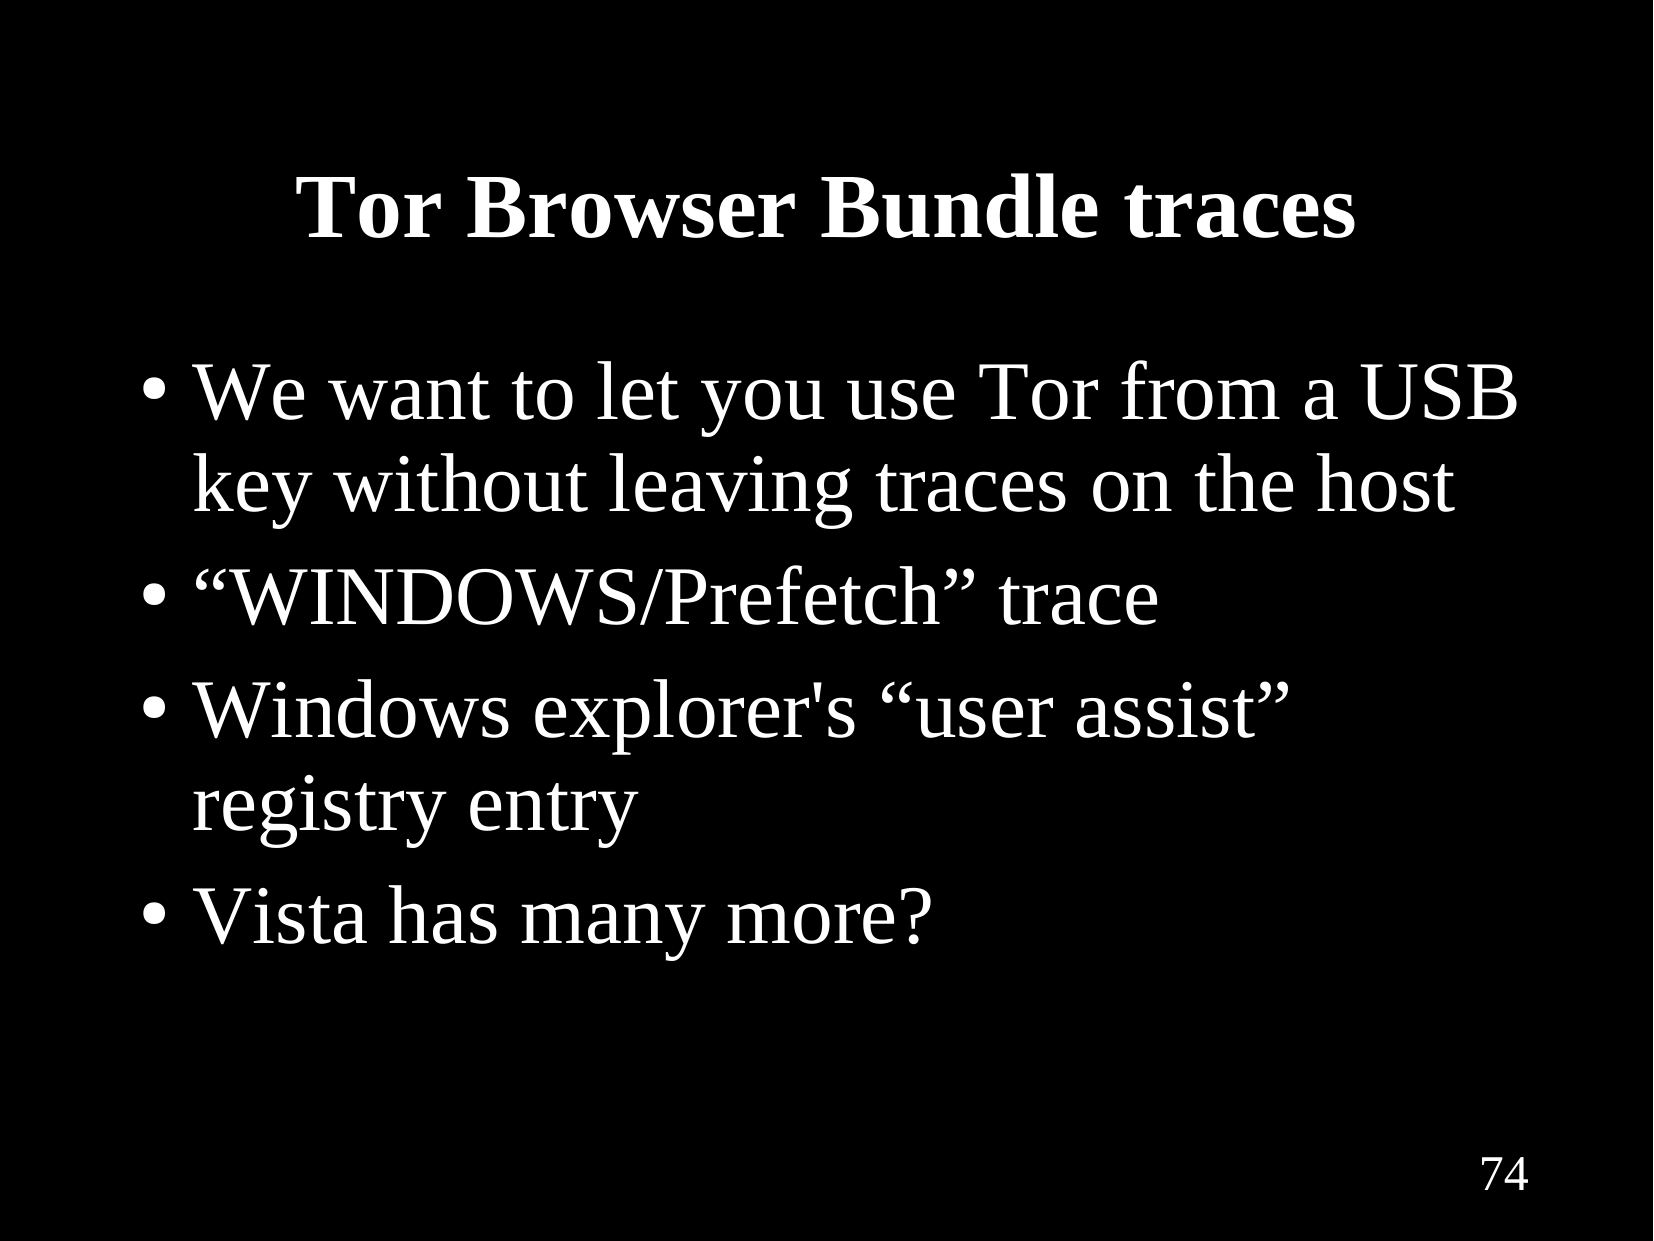

# Tor Browser Bundle traces
We want to let you use Tor from a USB key without leaving traces on the host
“WINDOWS/Prefetch” trace
Windows explorer's “user assist” registry entry
Vista has many more?